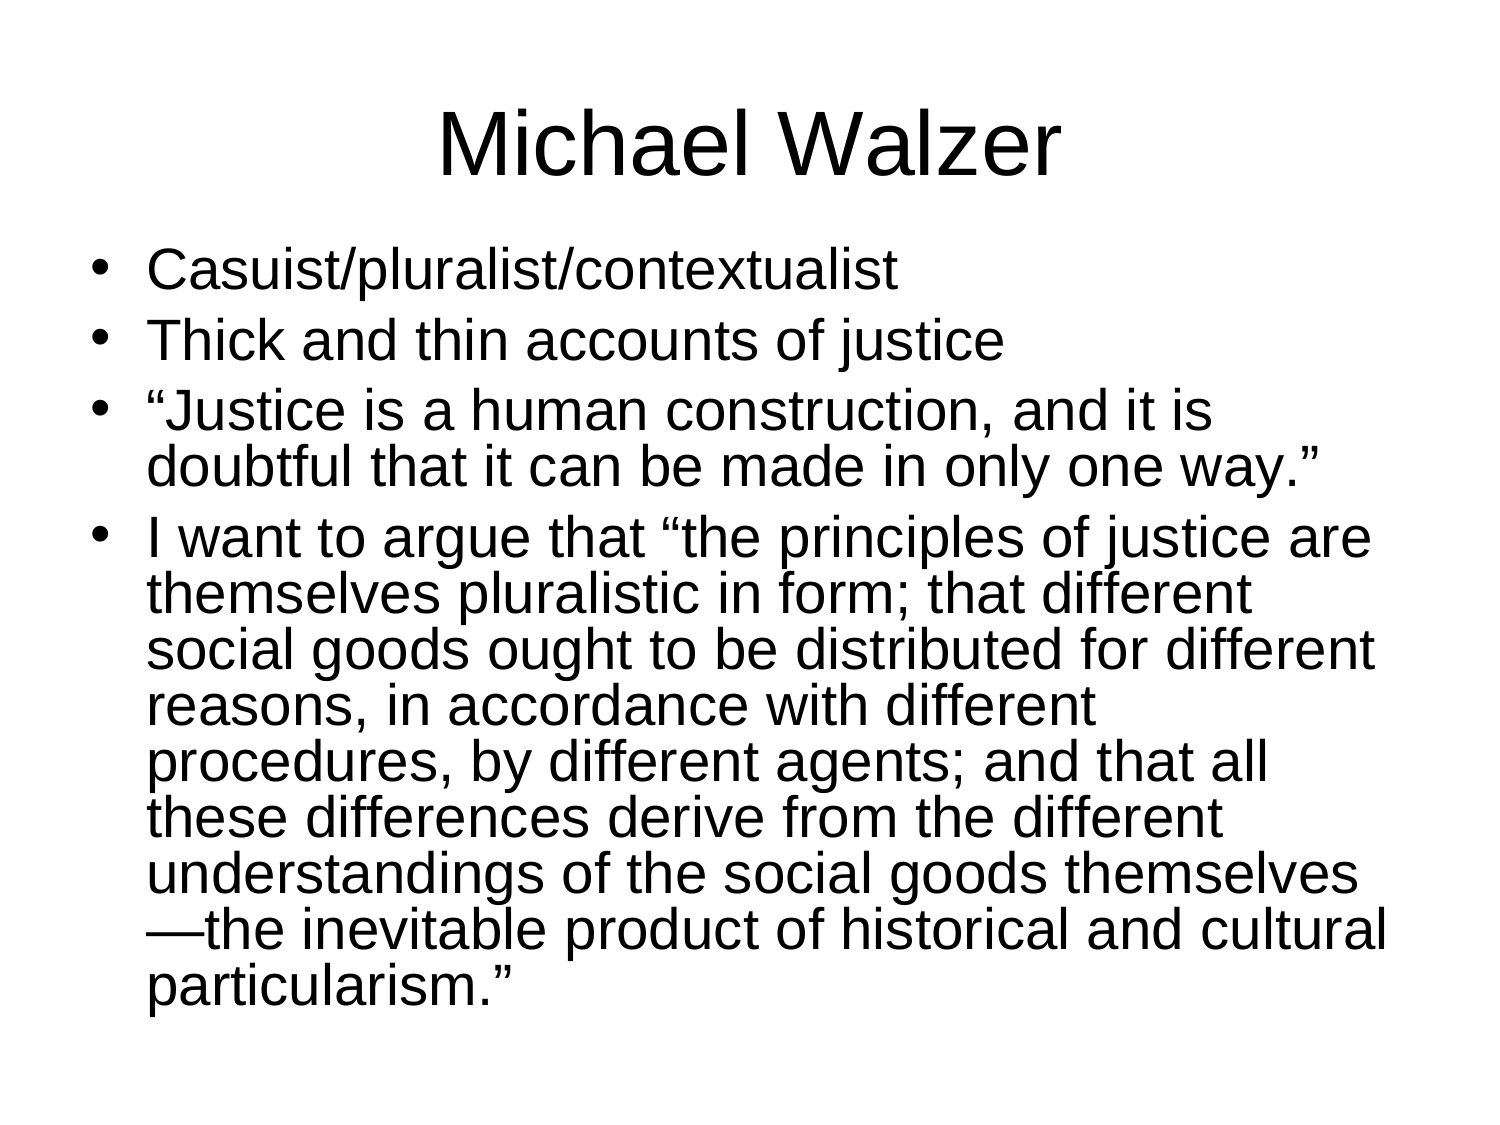

# Michael Walzer
Casuist/pluralist/contextualist
Thick and thin accounts of justice
“Justice is a human construction, and it is doubtful that it can be made in only one way.”
I want to argue that “the principles of justice are themselves pluralistic in form; that different social goods ought to be distributed for different reasons, in accordance with different procedures, by different agents; and that all these differences derive from the different understandings of the social goods themselves—the inevitable product of historical and cultural particularism.”